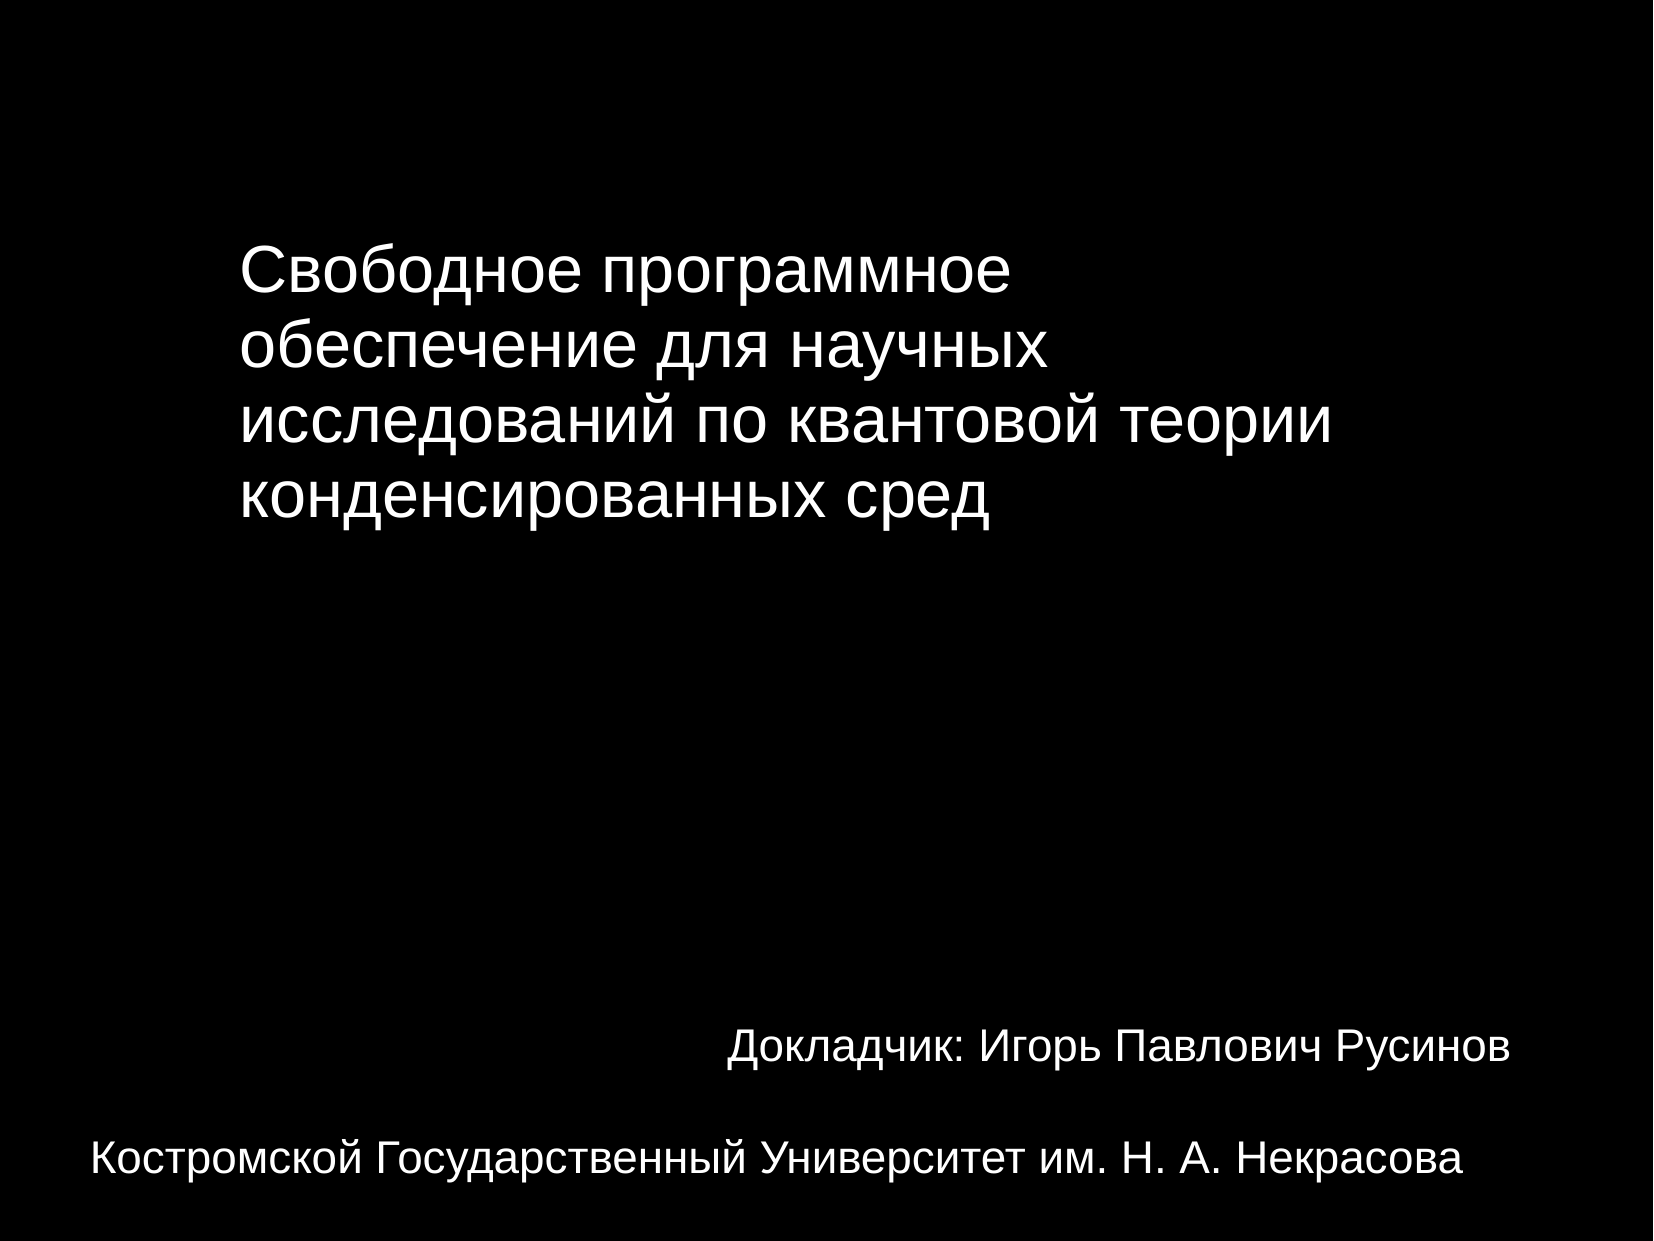

Свободное программное обеспечение для научных исследований по квантовой теории конденсированных сред
Докладчик: Игорь Павлович Русинов
Костромской Государственный Университет им. Н. А. Некрасова